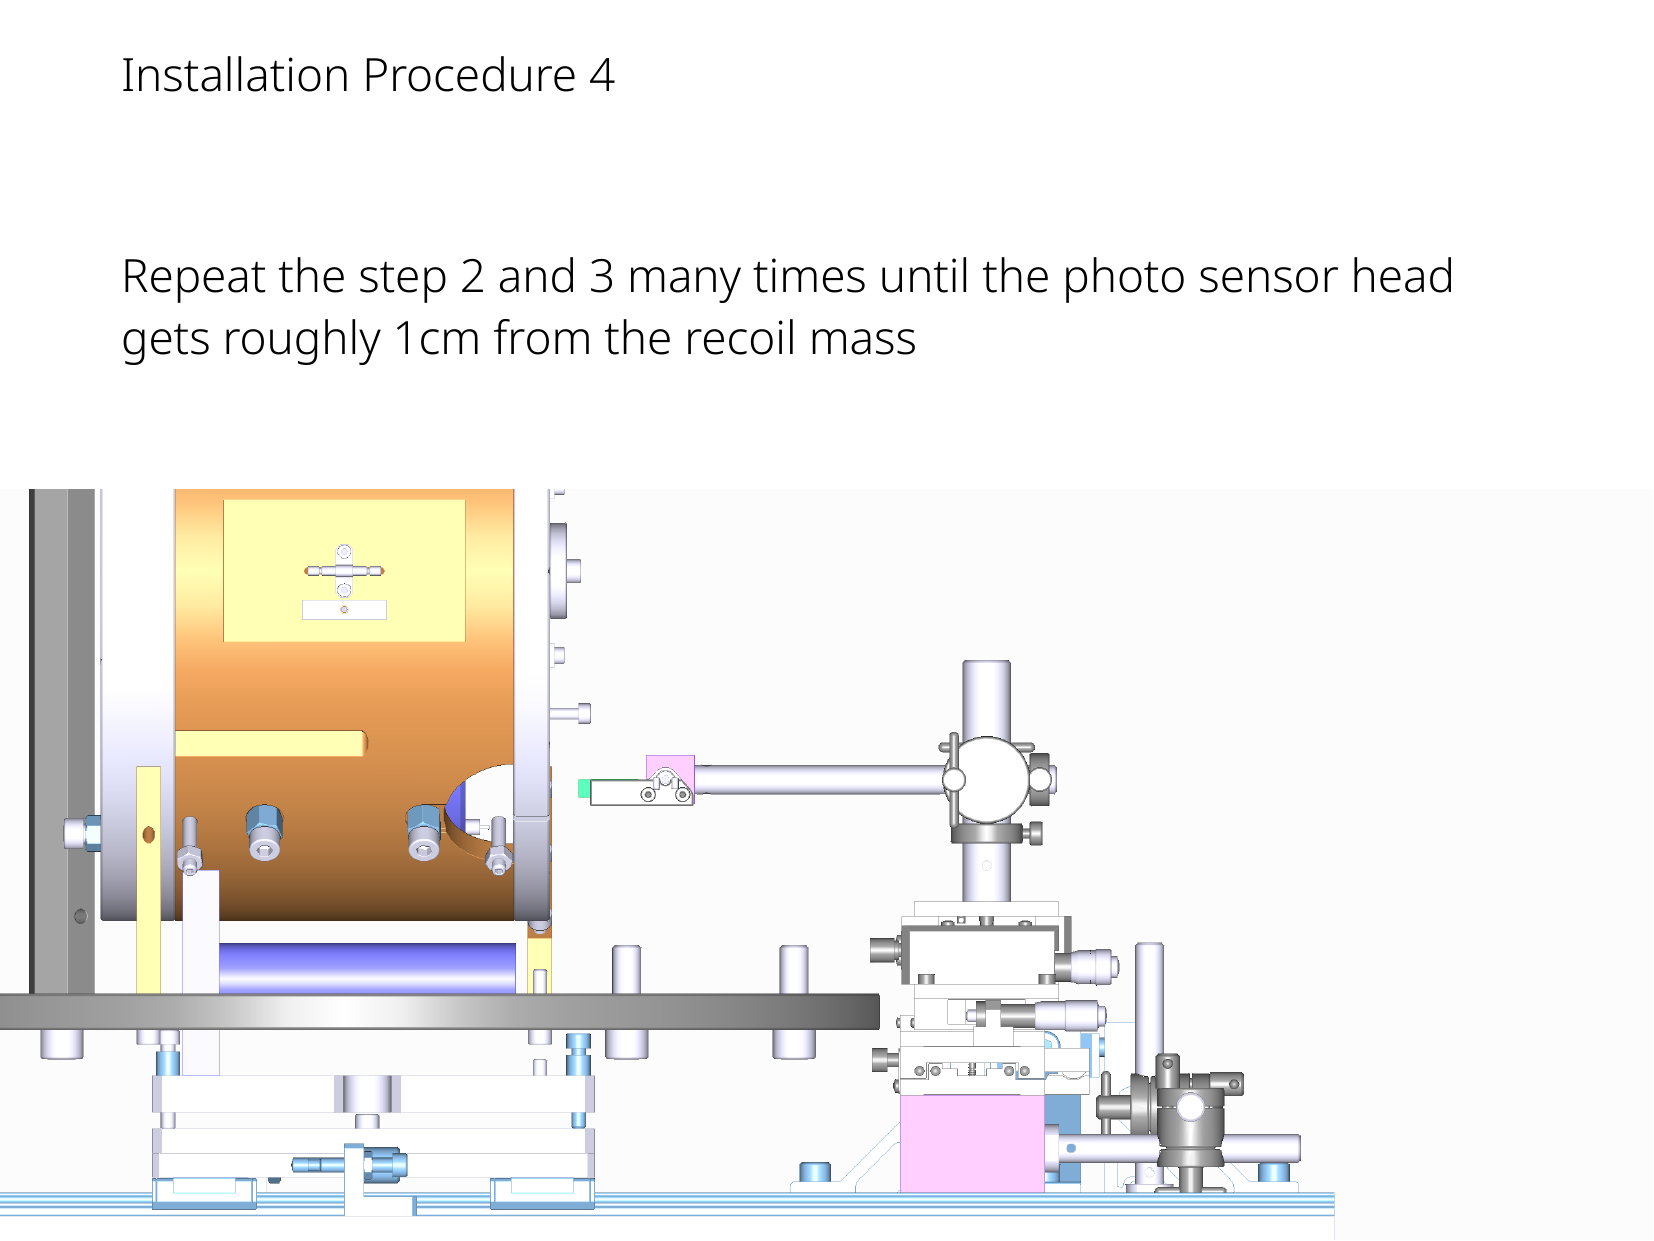

Installation Procedure 4
Repeat the step 2 and 3 many times until the photo sensor head gets roughly 1cm from the recoil mass